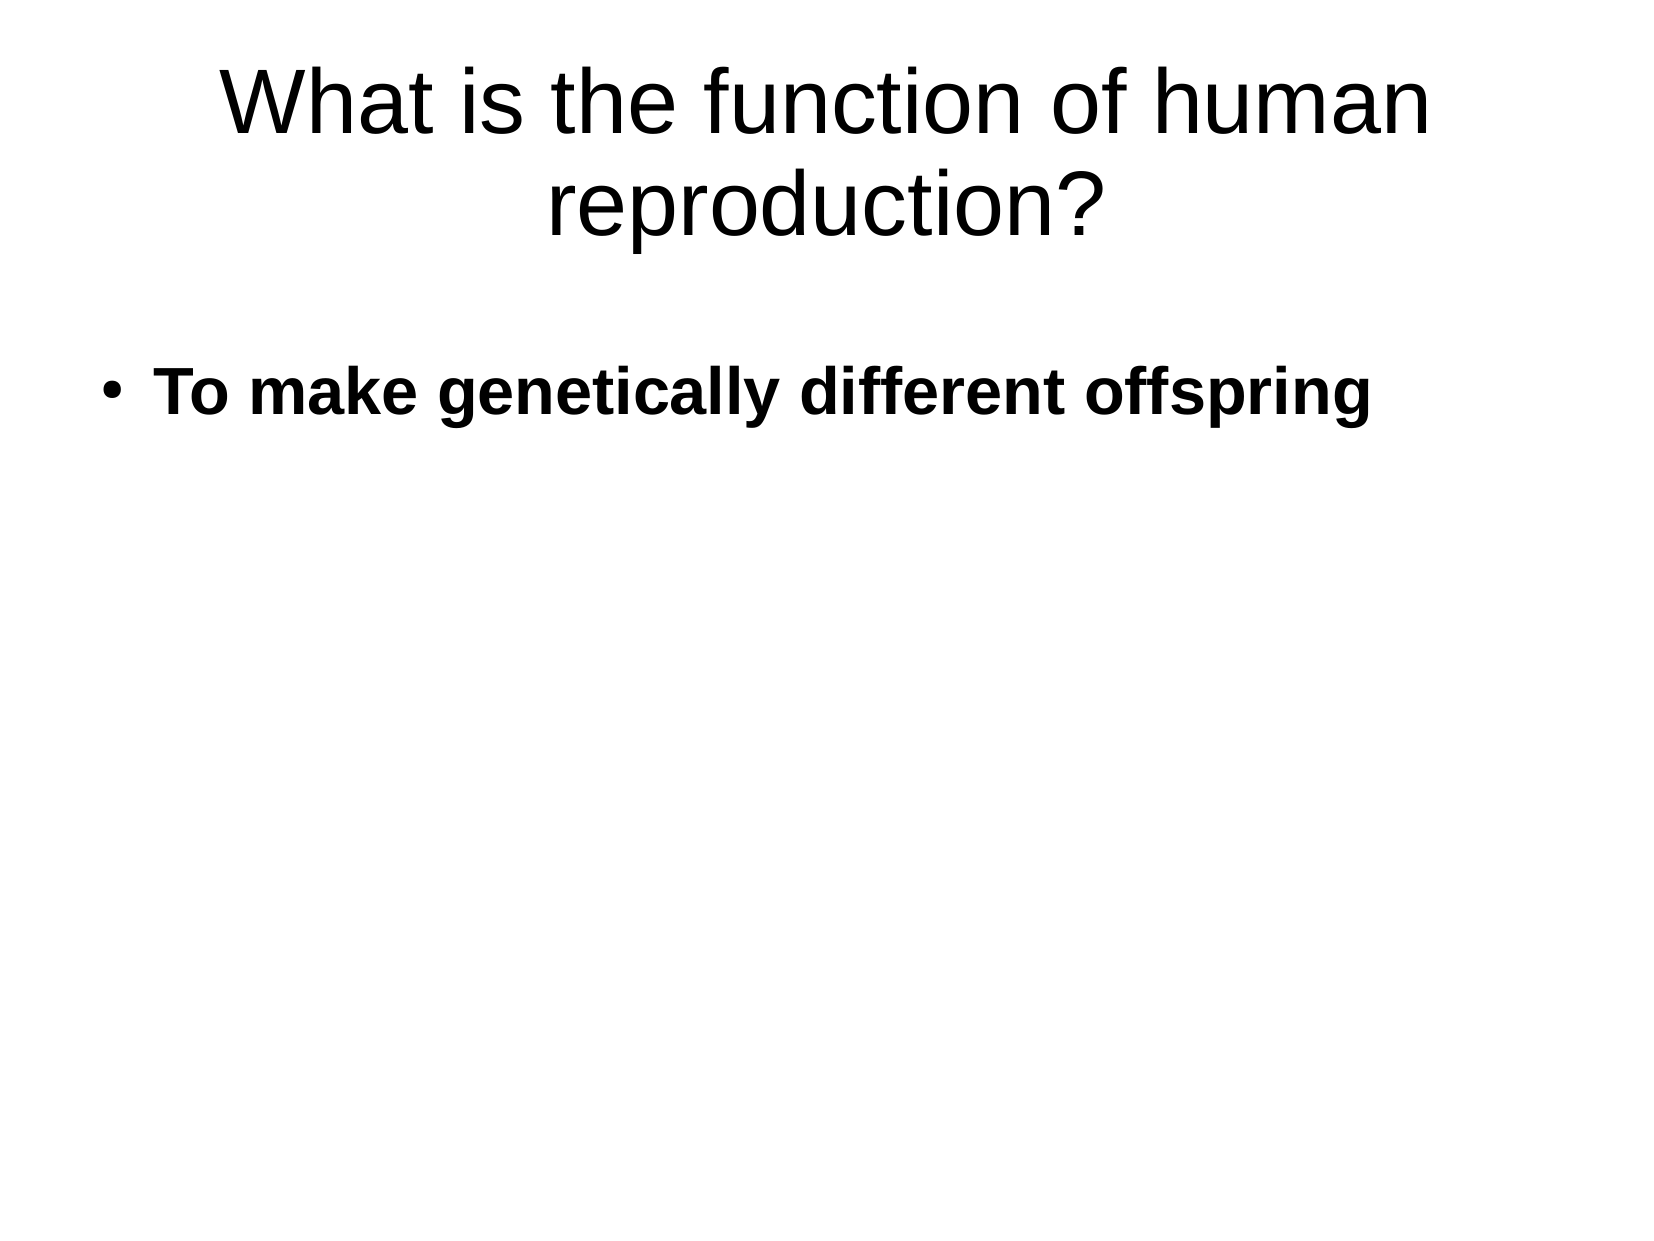

# What is the function of human reproduction?
To make genetically different offspring